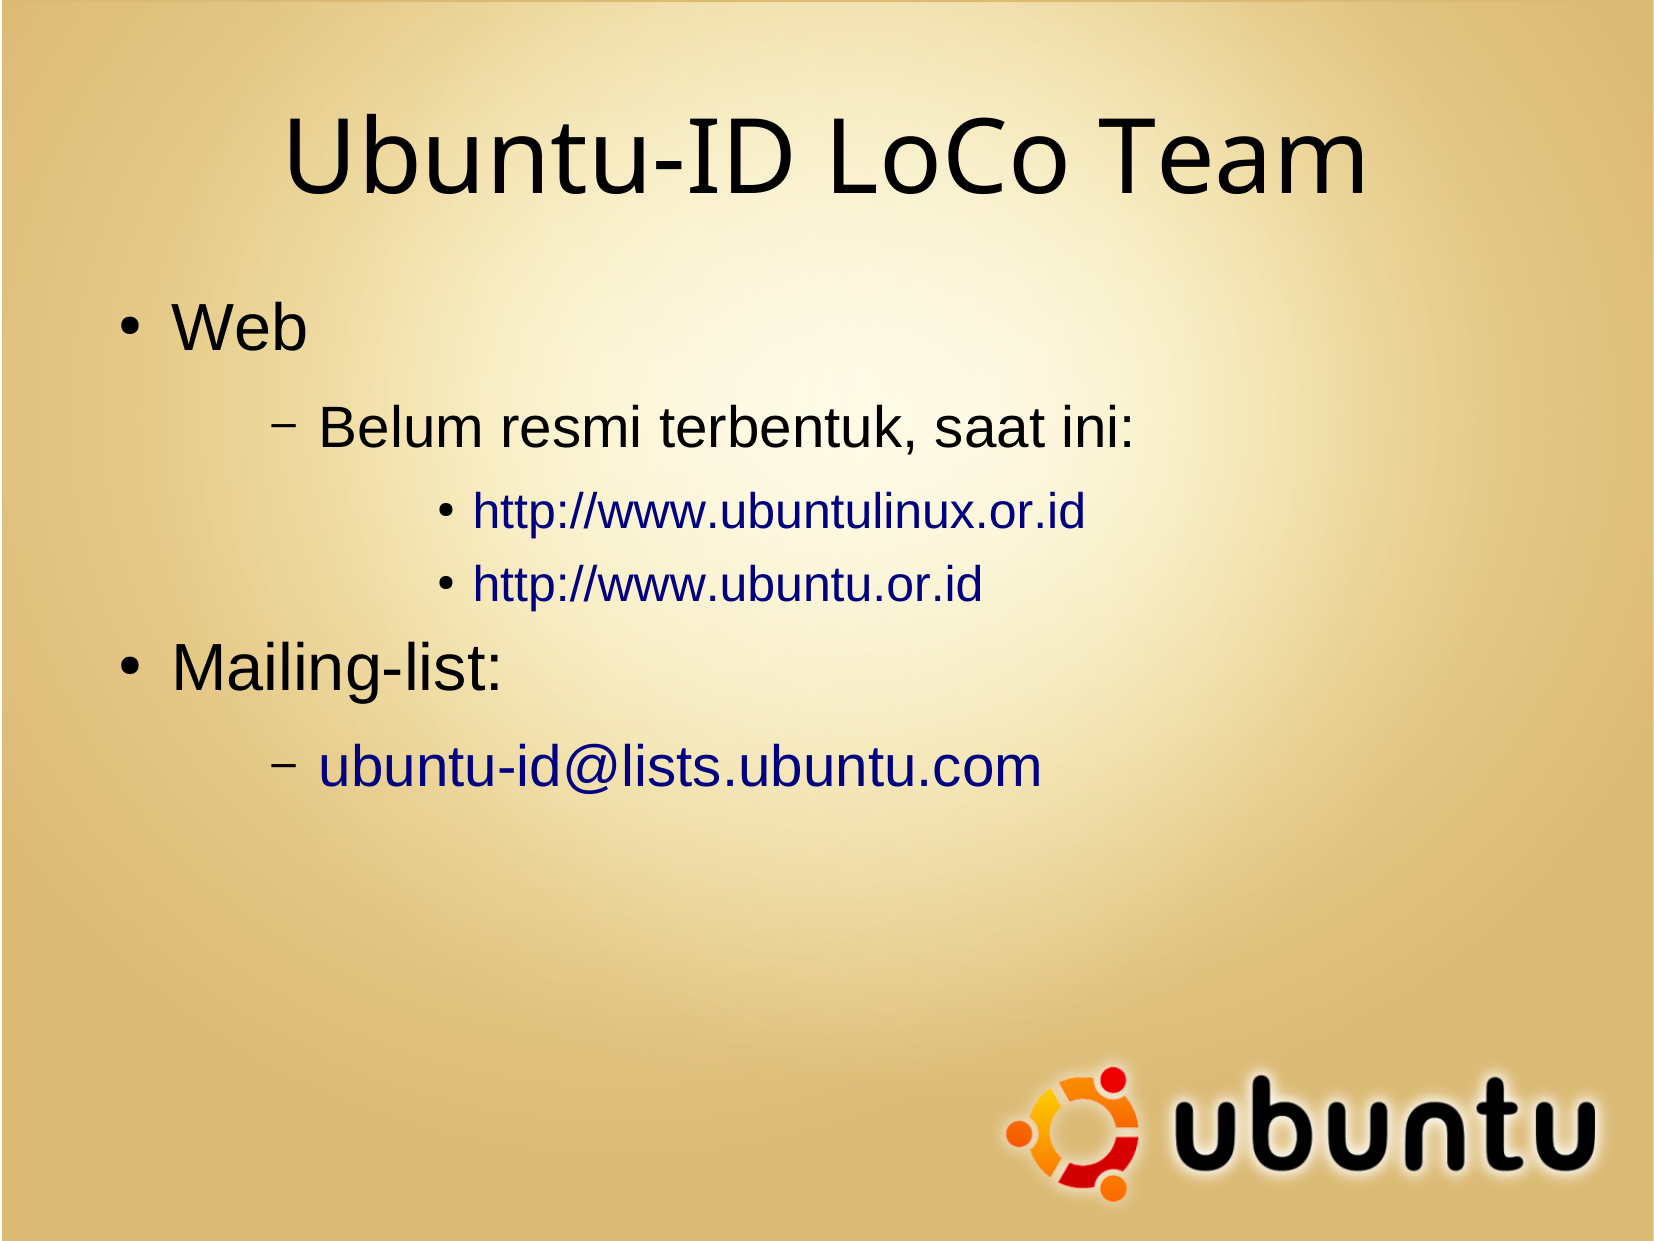

# Ubuntu-ID LoCo Team
Web
Belum resmi terbentuk, saat ini:
http://www.ubuntulinux.or.id
http://www.ubuntu.or.id
Mailing-list:
ubuntu-id@lists.ubuntu.com